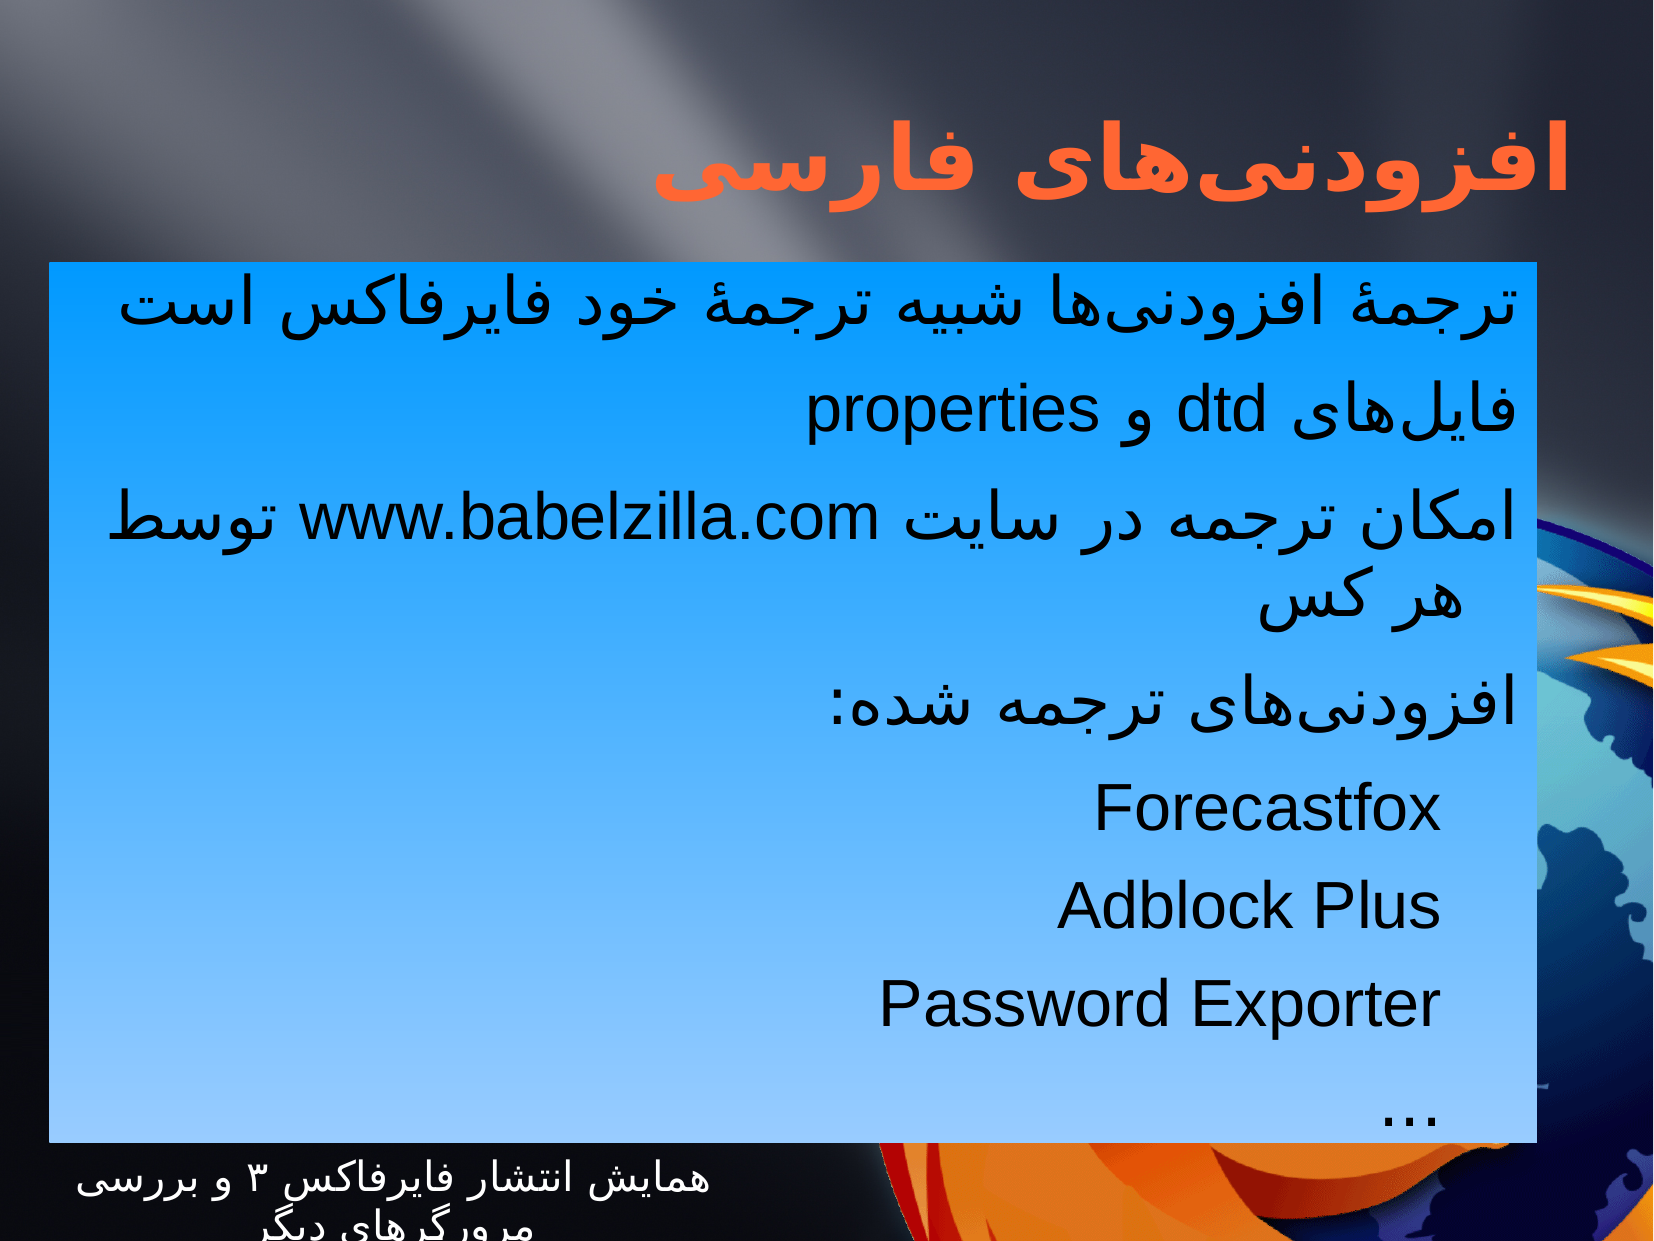

# افزودنی‌های فارسی
ترجمهٔ افزودنی‌ها شبیه ترجمهٔ خود فایرفاکس است
فایل‌های dtd و properties
امکان ترجمه در سایت www.babelzilla.com توسط هر کس
افزودنی‌های ترجمه شده:
Forecastfox
Adblock Plus
Password Exporter
...